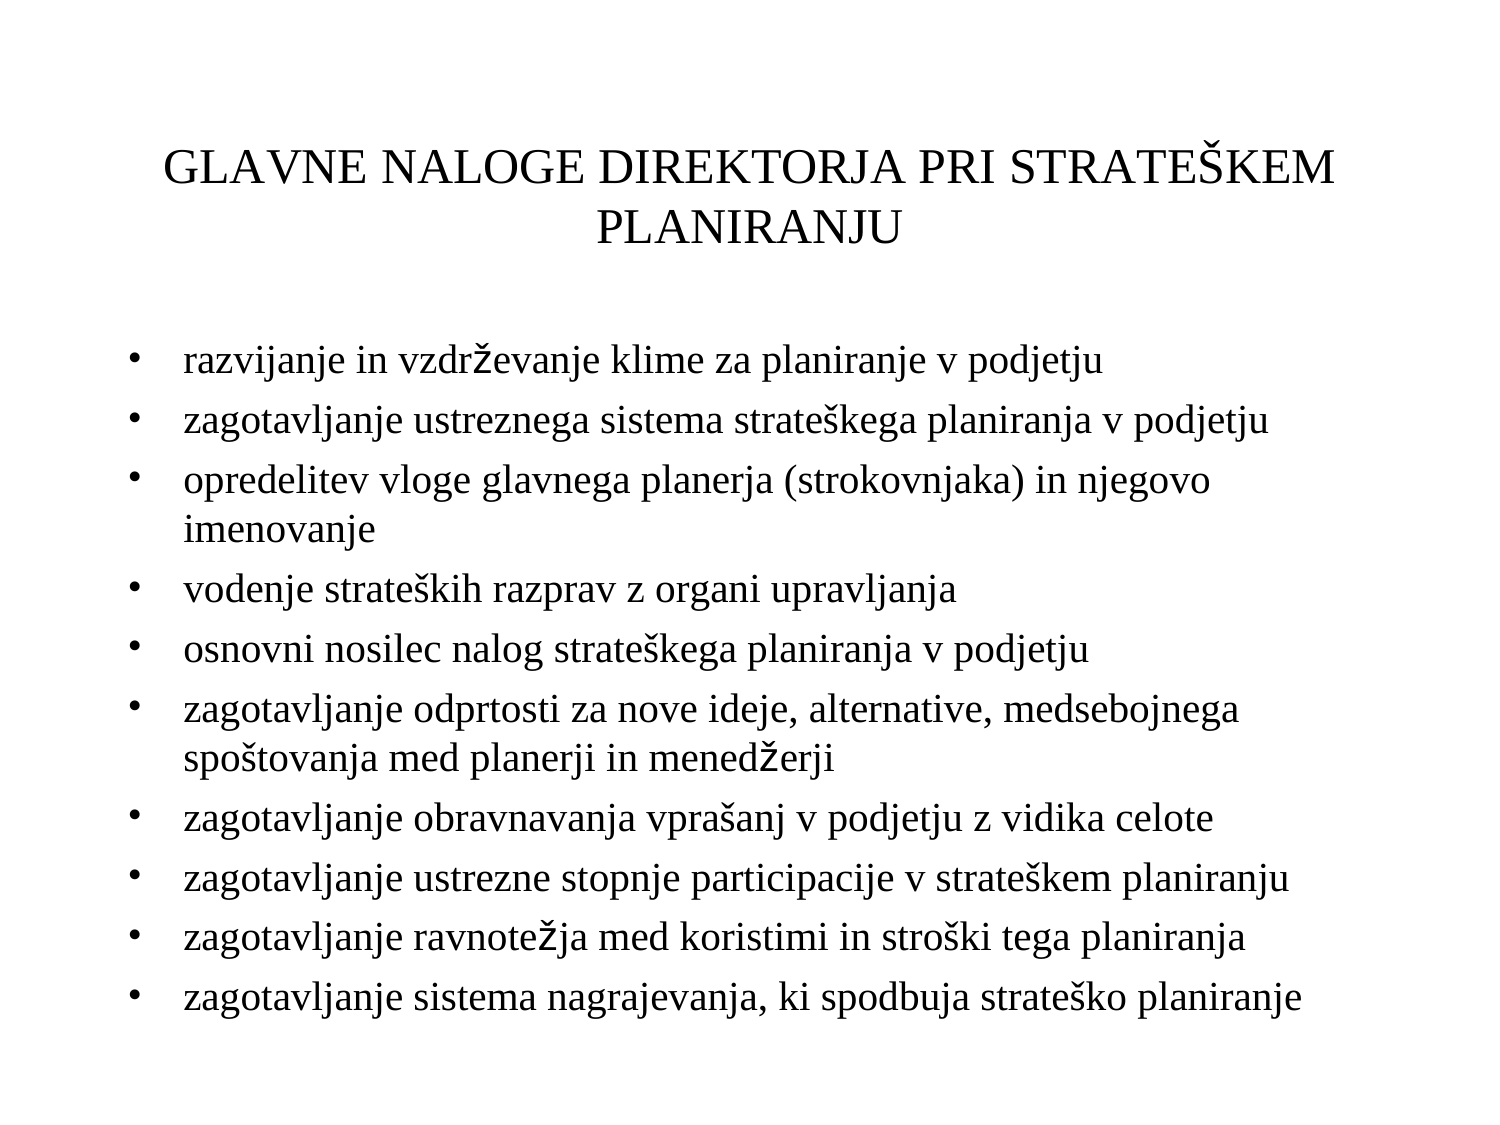

# GLAVNE NALOGE DIREKTORJA PRI STRATEŠKEM PLANIRANJU
razvijanje in vzdrževanje klime za planiranje v podjetju
zagotavljanje ustreznega sistema strateškega planiranja v podjetju
opredelitev vloge glavnega planerja (strokovnjaka) in njegovo imenovanje
vodenje strateških razprav z organi upravljanja
osnovni nosilec nalog strateškega planiranja v podjetju
zagotavljanje odprtosti za nove ideje, alternative, medsebojnega spoštovanja med planerji in menedžerji
zagotavljanje obravnavanja vprašanj v podjetju z vidika celote
zagotavljanje ustrezne stopnje participacije v strateškem planiranju
zagotavljanje ravnotežja med koristimi in stroški tega planiranja
zagotavljanje sistema nagrajevanja, ki spodbuja strateško planiranje